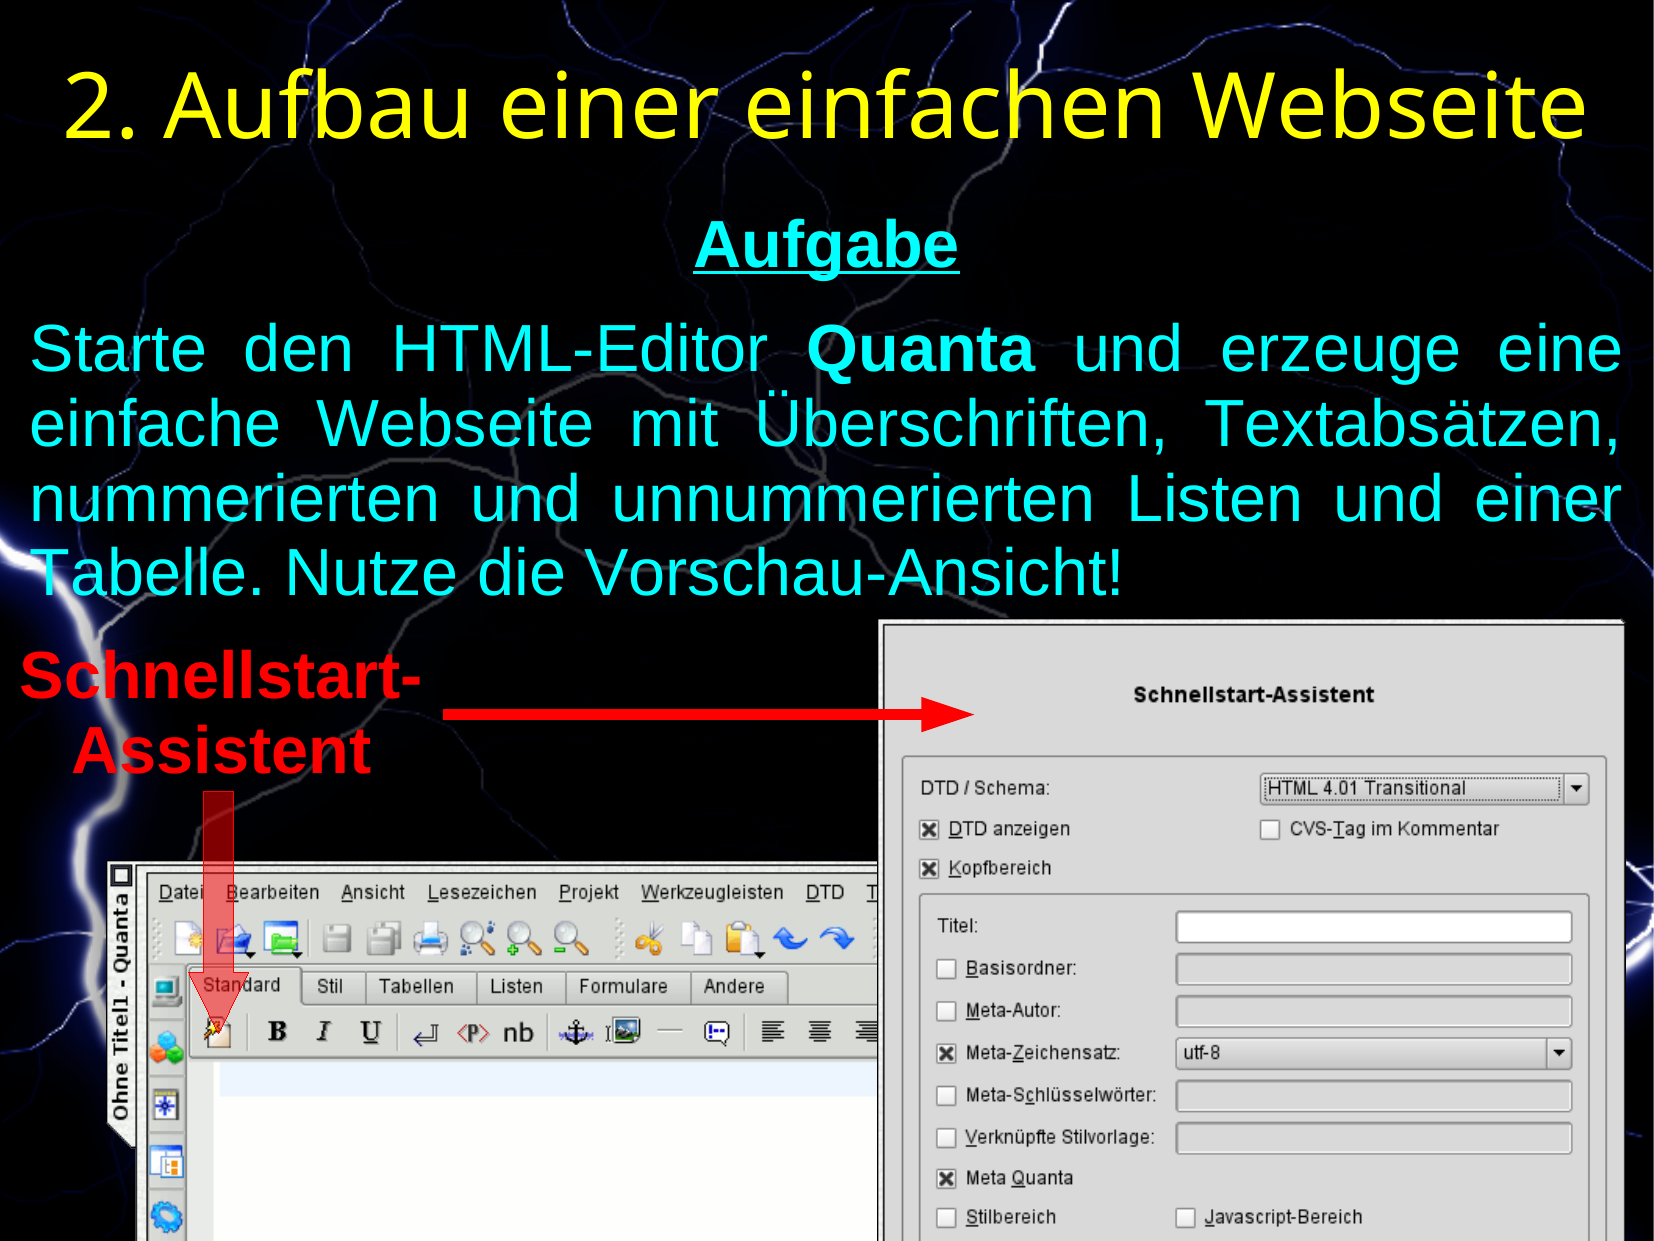

# 2. Aufbau einer einfachen Webseite
Aufgabe
Starte den HTML-Editor Quanta und erzeuge eine einfache Webseite mit Überschriften, Textabsätzen, nummerierten und unnummerierten Listen und einer Tabelle. Nutze die Vorschau-Ansicht!
Schnellstart-Assistent